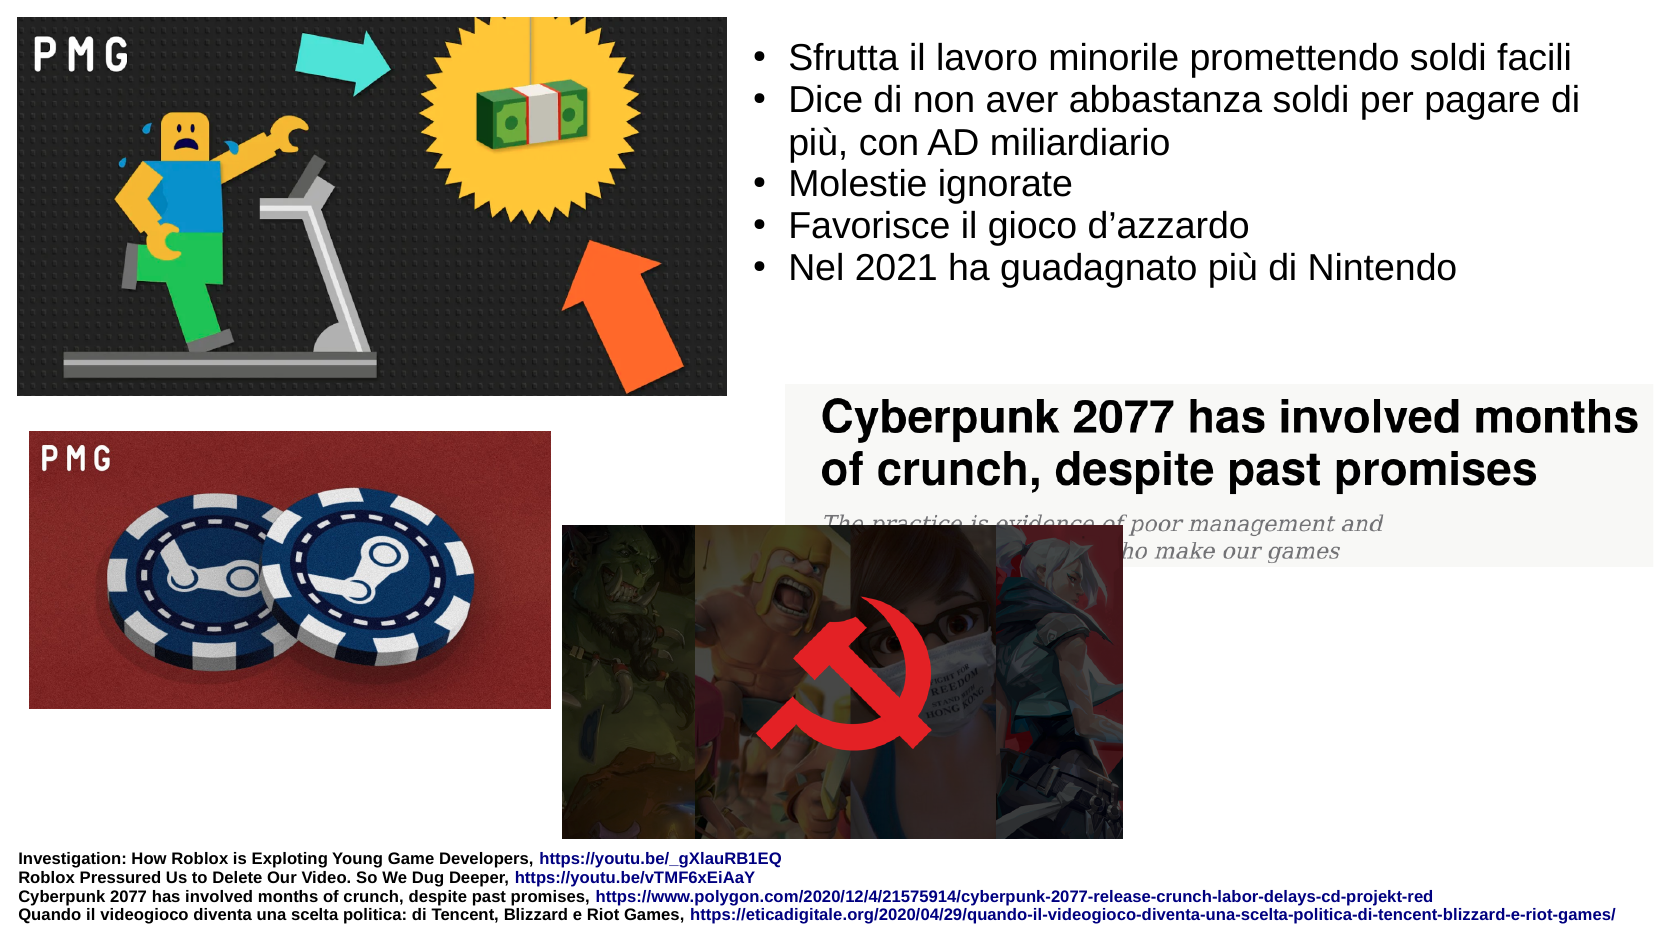

Sfrutta il lavoro minorile promettendo soldi facili
Dice di non aver abbastanza soldi per pagare di più, con AD miliardiario
Molestie ignorate
Favorisce il gioco d’azzardo
Nel 2021 ha guadagnato più di Nintendo
Investigation: How Roblox is Exploting Young Game Developers, https://youtu.be/_gXlauRB1EQ
Roblox Pressured Us to Delete Our Video. So We Dug Deeper, https://youtu.be/vTMF6xEiAaY
Cyberpunk 2077 has involved months of crunch, despite past promises, https://www.polygon.com/2020/12/4/21575914/cyberpunk-2077-release-crunch-labor-delays-cd-projekt-red
Quando il videogioco diventa una scelta politica: di Tencent, Blizzard e Riot Games, https://eticadigitale.org/2020/04/29/quando-il-videogioco-diventa-una-scelta-politica-di-tencent-blizzard-e-riot-games/